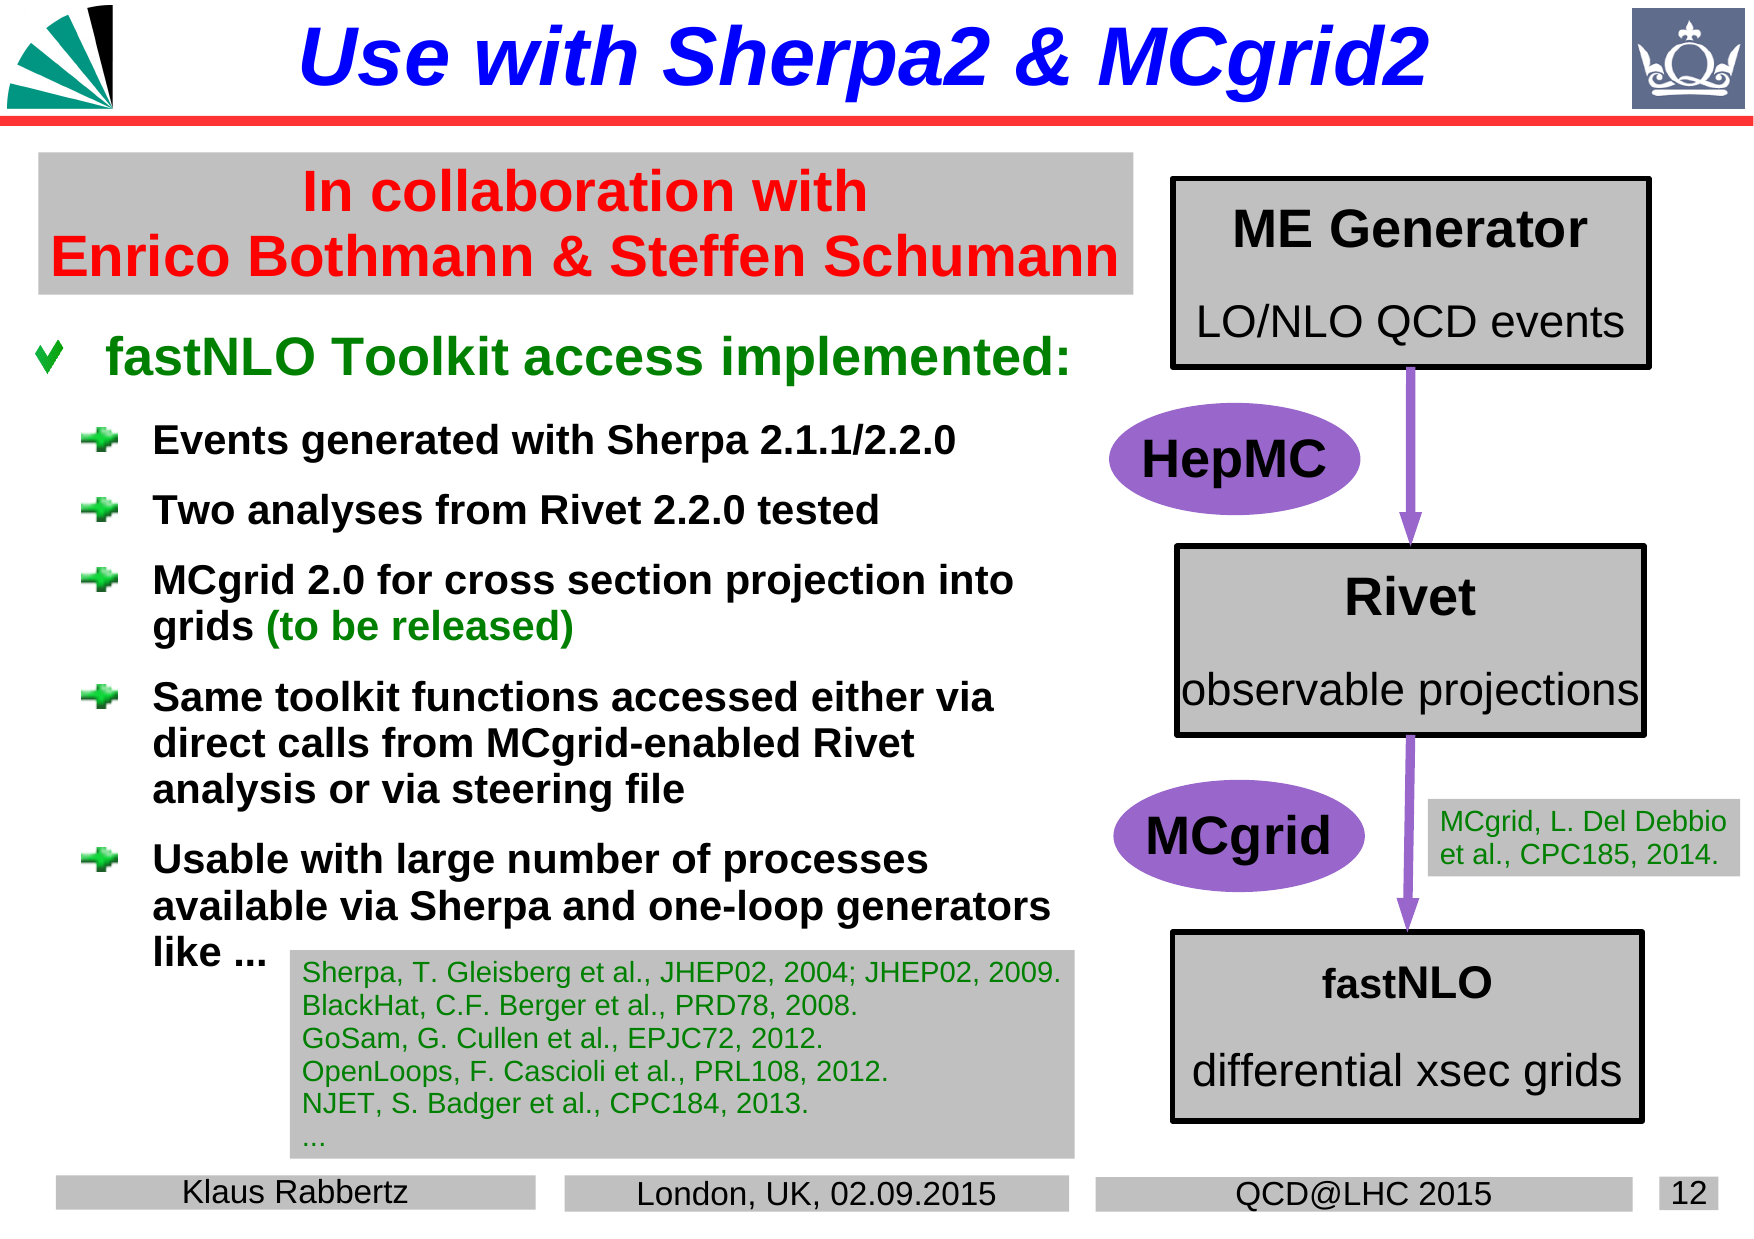

# Use with Sherpa2 & MCgrid2
In collaboration with
Enrico Bothmann & Steffen Schumann
ME Generator
LO/NLO QCD events
Rivet
observable projections
MCgrid
fastNLO
differential xsec grids
HepMC
fastNLO Toolkit access implemented:
Events generated with Sherpa 2.1.1/2.2.0
Two analyses from Rivet 2.2.0 tested
MCgrid 2.0 for cross section projection into grids (to be released)
Same toolkit functions accessed either via direct calls from MCgrid-enabled Rivet analysis or via steering file
Usable with large number of processes available via Sherpa and one-loop generators like ...
MCgrid, L. Del Debbio
et al., CPC185, 2014.
Sherpa, T. Gleisberg et al., JHEP02, 2004; JHEP02, 2009.
BlackHat, C.F. Berger et al., PRD78, 2008.
GoSam, G. Cullen et al., EPJC72, 2012.
OpenLoops, F. Cascioli et al., PRL108, 2012.
NJET, S. Badger et al., CPC184, 2013.
...